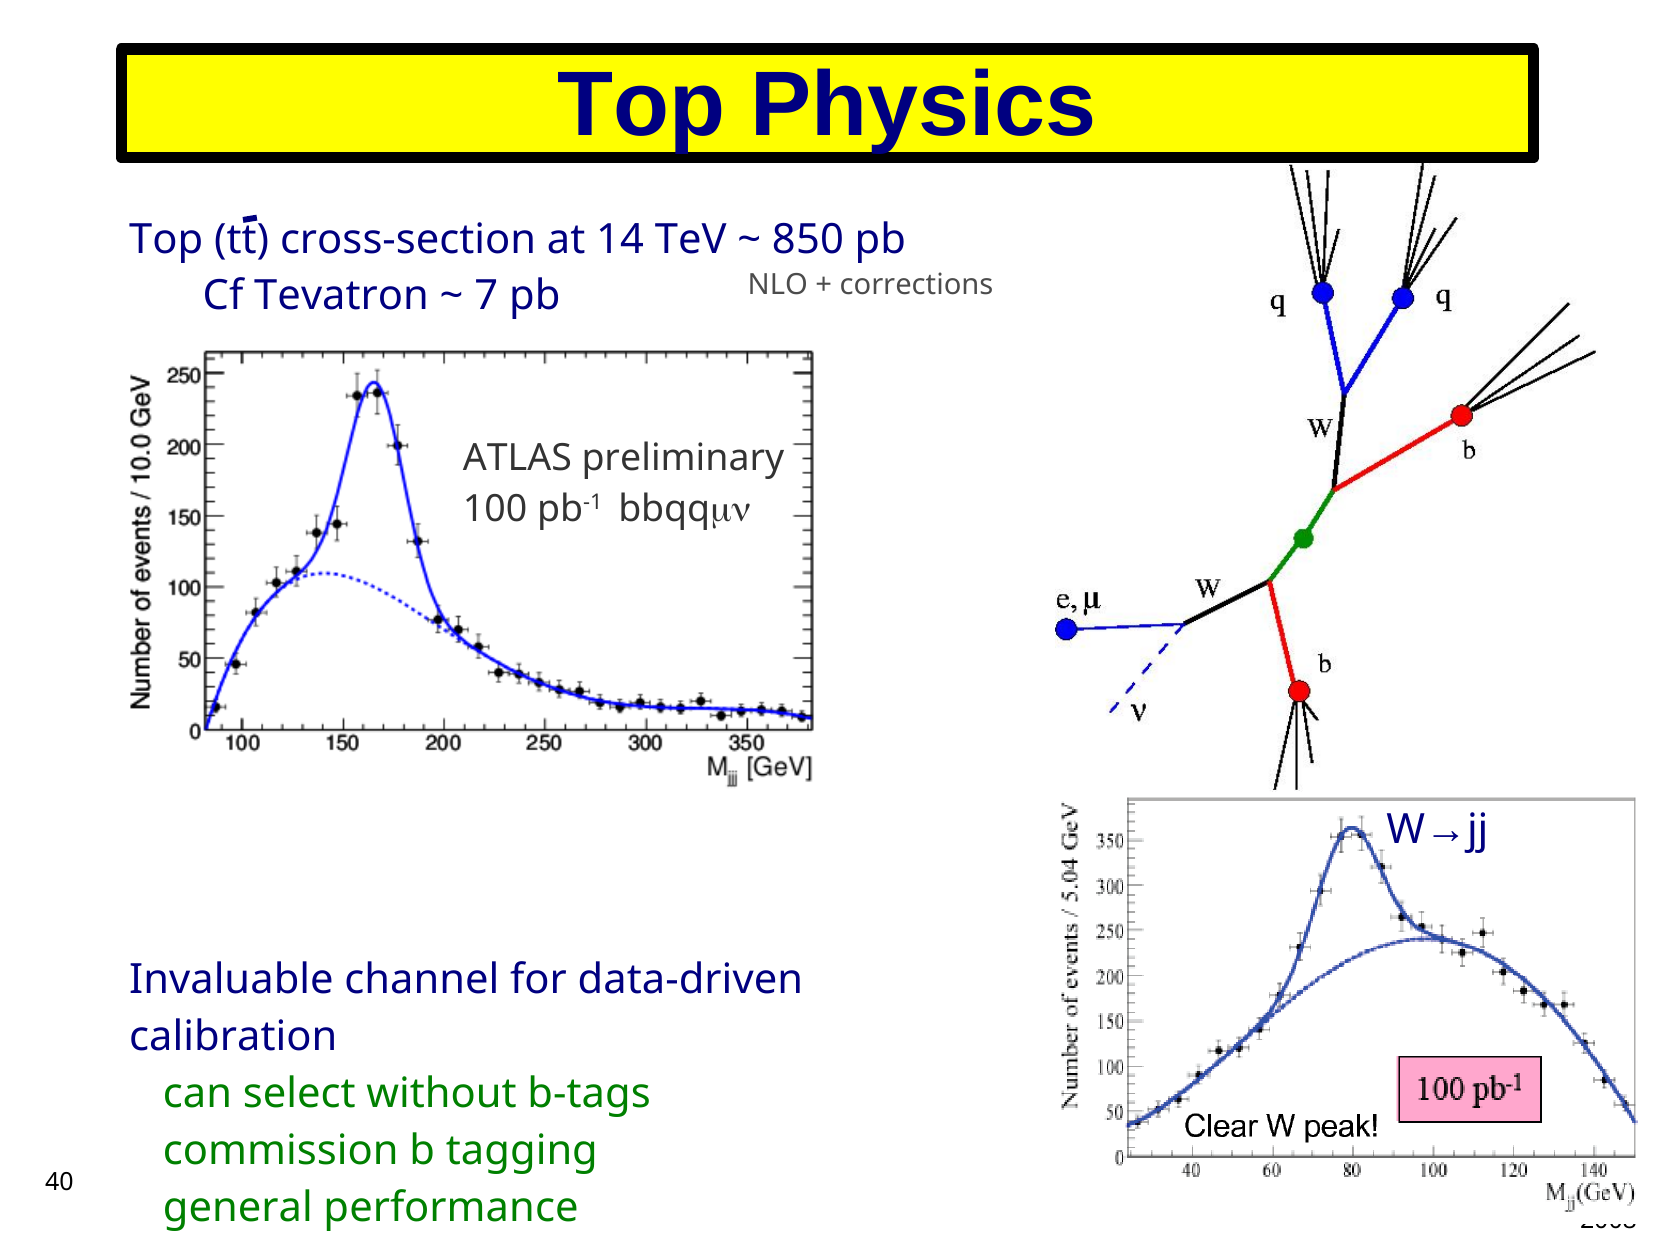

# Top Physics
Top (tt) cross-section at 14 TeV ~ 850 pb
	Cf Tevatron ~ 7 pb
Invaluable channel for data-driven calibration
can select without b-tags
commission b tagging
general performance
calibrate the light jet energy scale with W→jj
NLO + corrections
ATLAS preliminary
100 pb-1 bbqqmn
W→jj
40